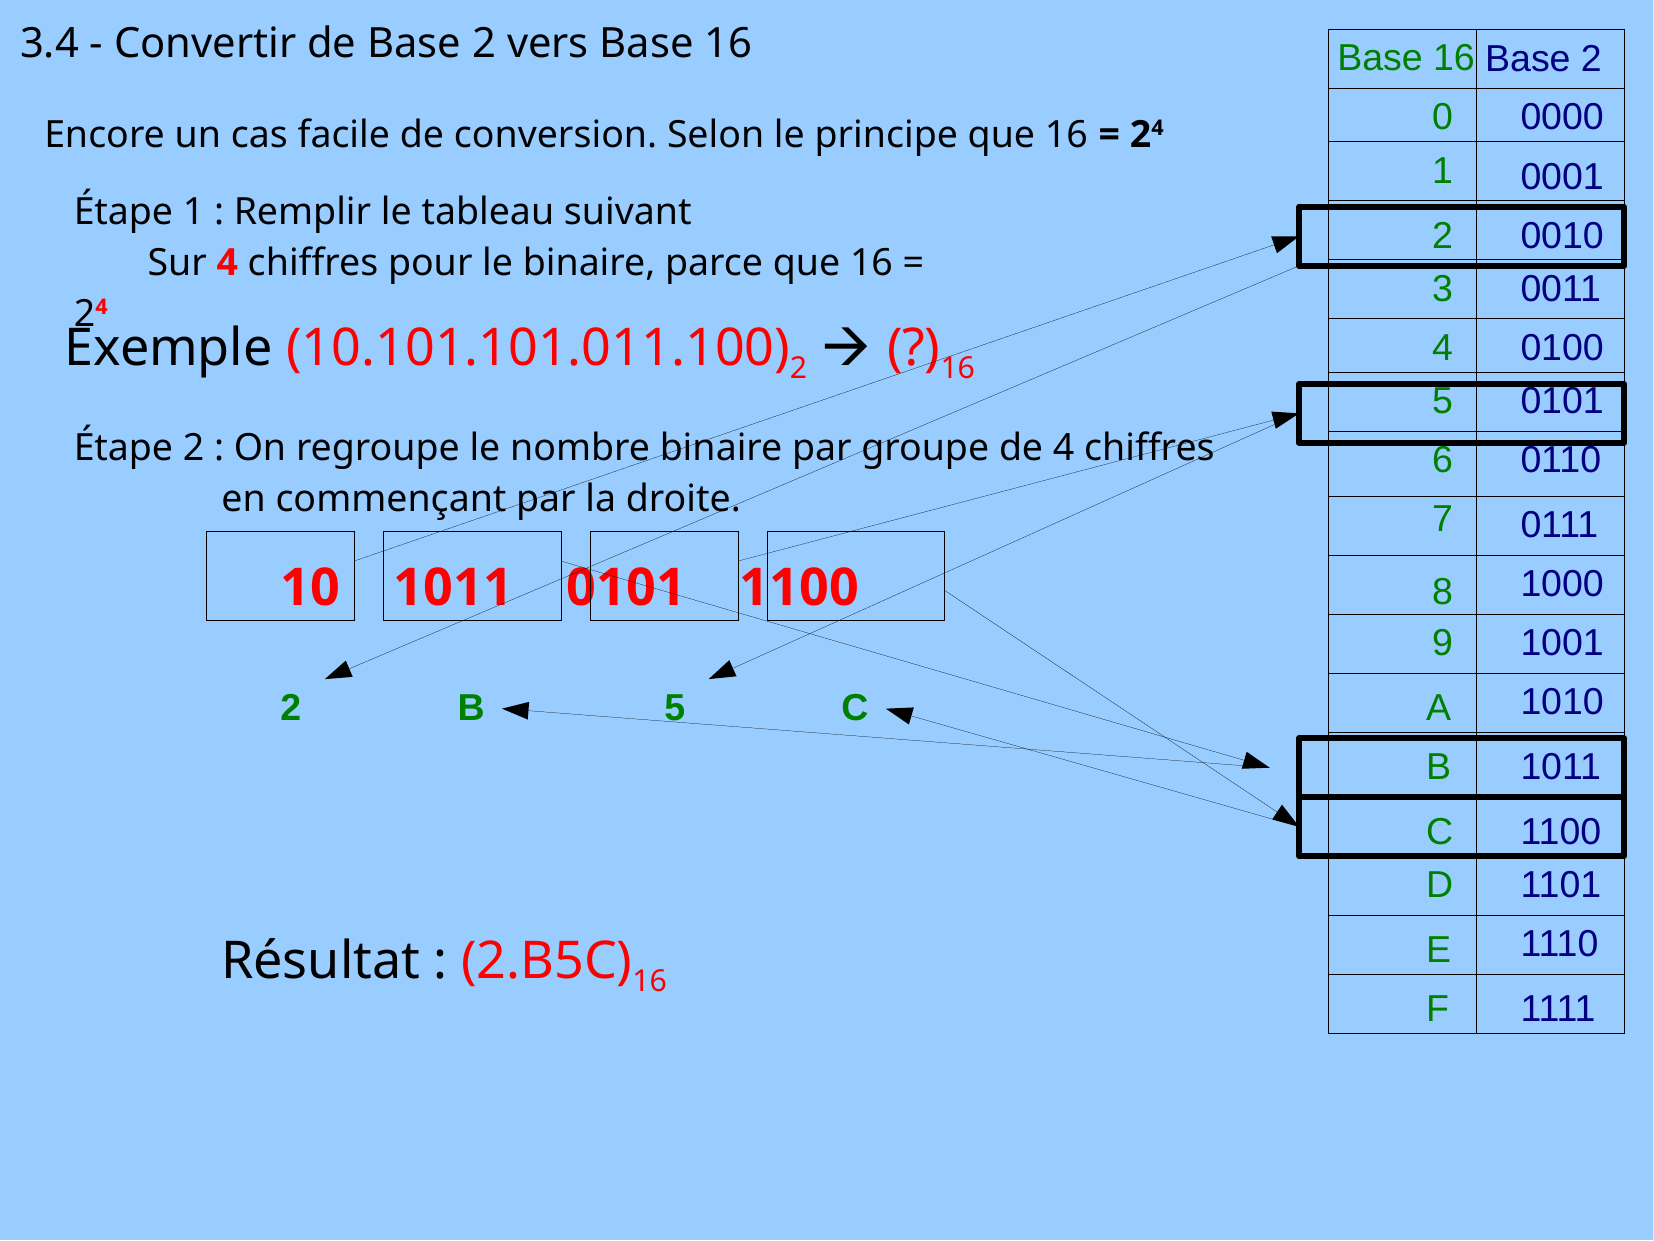

3.4 - Convertir de Base 2 vers Base 16
Base 16
Base 2
0
0000
Encore un cas facile de conversion. Selon le principe que 16 = 24
1
0001
Étape 1 : Remplir le tableau suivant
	Sur 4 chiffres pour le binaire, parce que 16 = 24
2
0010
3
0011
Exemple (10.101.101.011.100)2  (?)16
4
0100
5
0101
Étape 2 : On regroupe le nombre binaire par groupe de 4 chiffres
		en commençant par la droite.
6
0110
7
0111
10 1011 0101 1100
1000
8
9
1001
1010
2
B
5
C
A
B
1011
C
1100
D
1101
Résultat : (2.B5C)16
1110
E
F
1111